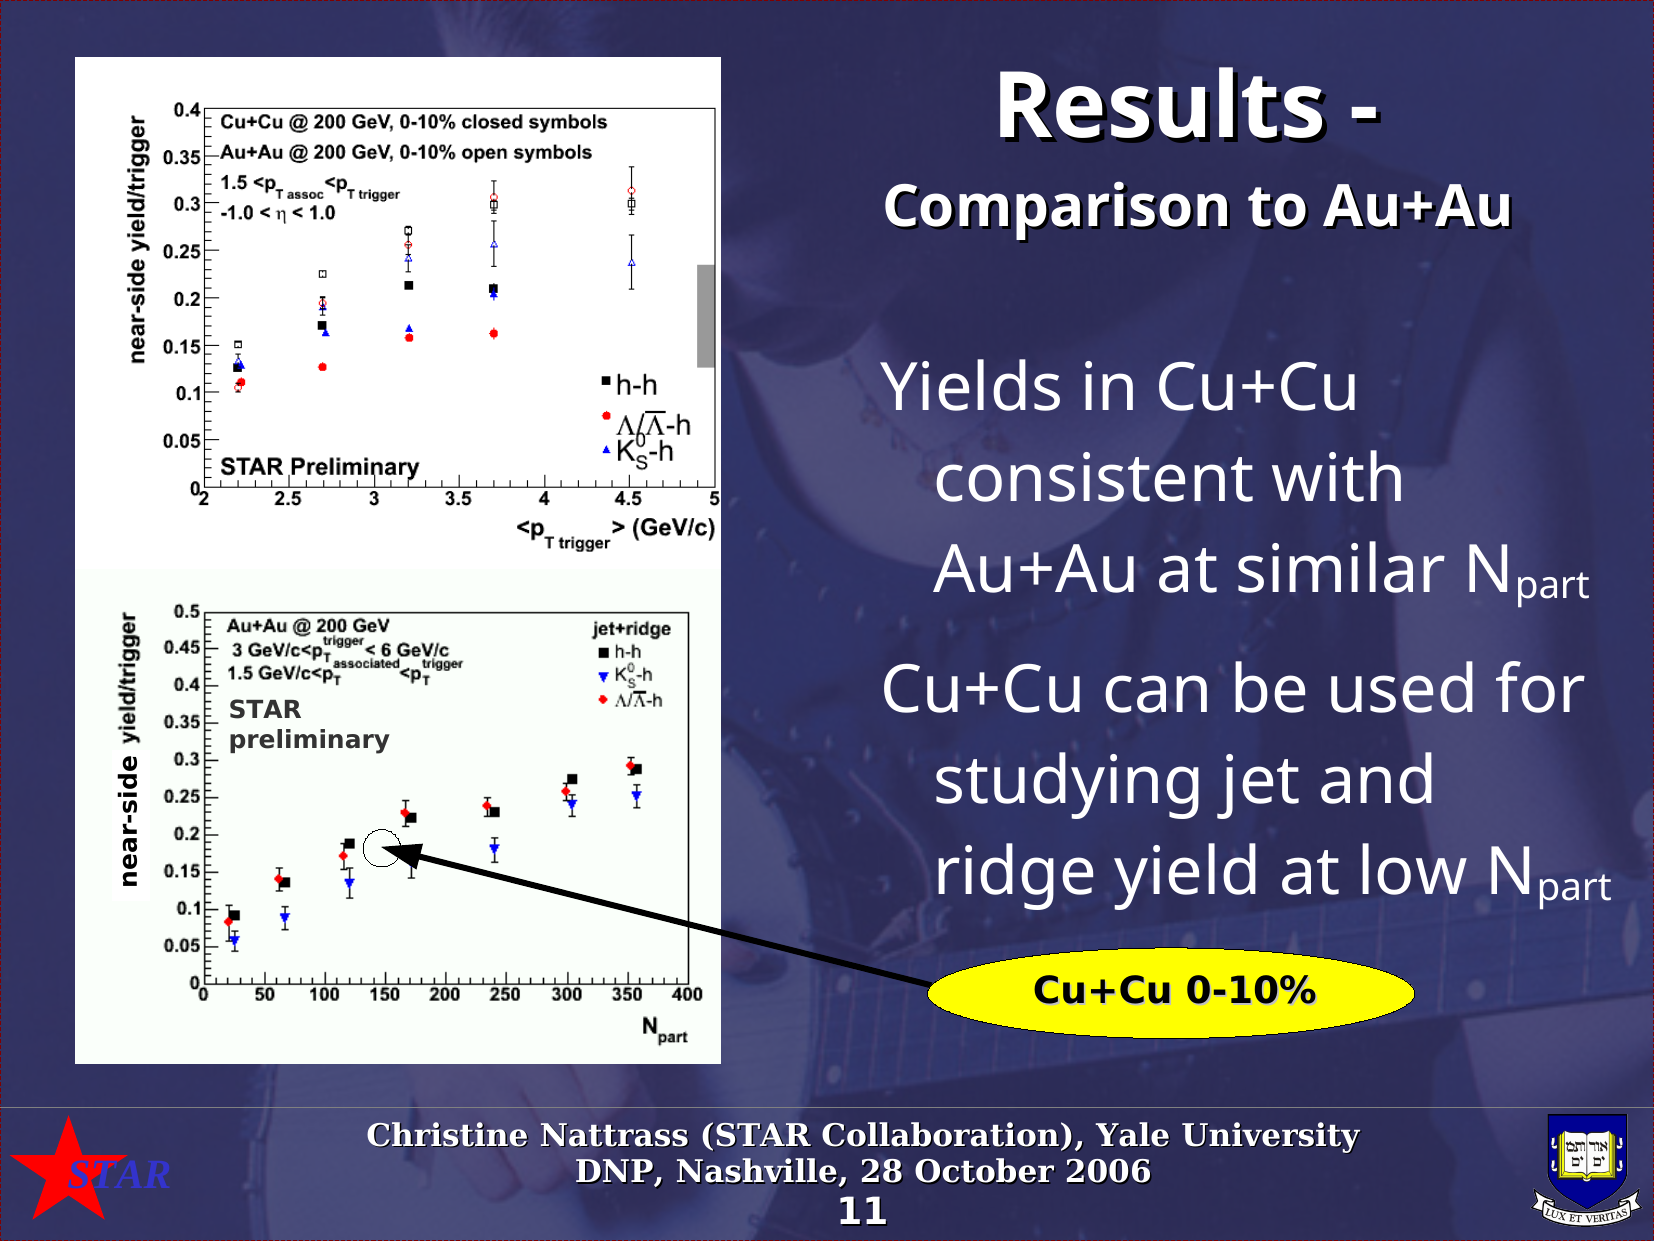

# Results - Comparison to Au+Au
STAR preliminary
near-side
Cu+Cu 0-10%
Yields in Cu+Cu consistent with Au+Au at similar Npart
Cu+Cu can be used for studying jet and ridge yield at low Npart
11